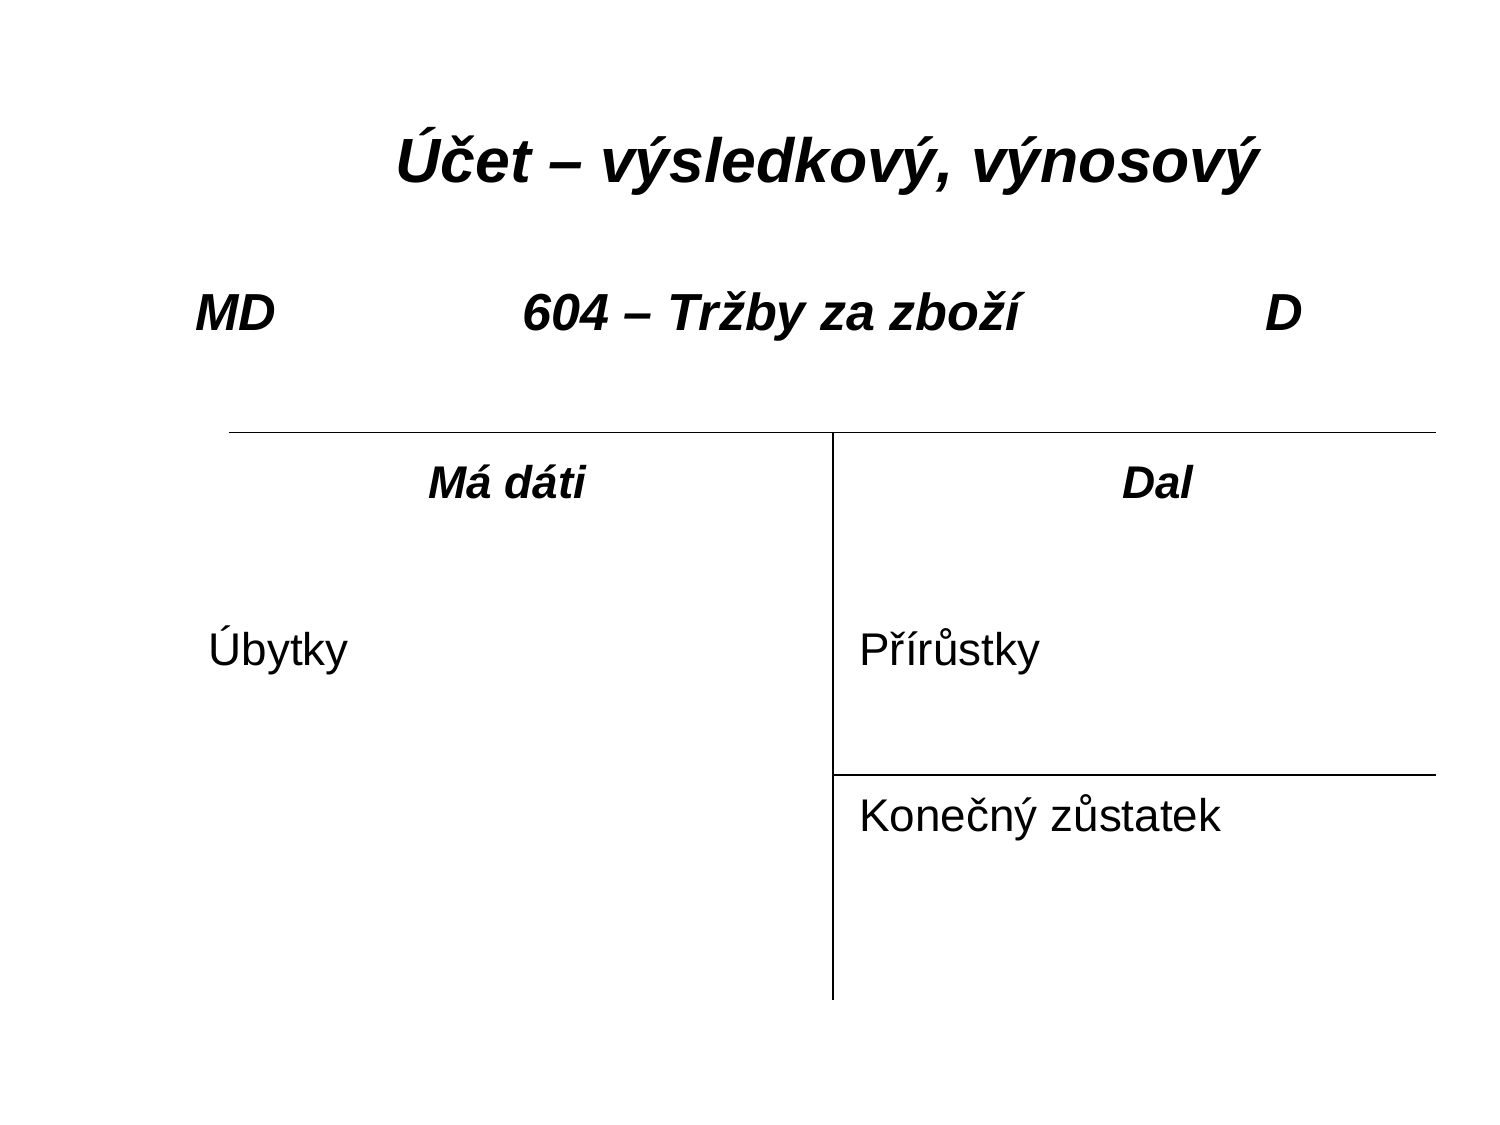

# Účet – výsledkový, výnosový
MD 604 – Tržby za zboží D
Má dáti
Úbytky
Dal
Přírůstky
Konečný zůstatek